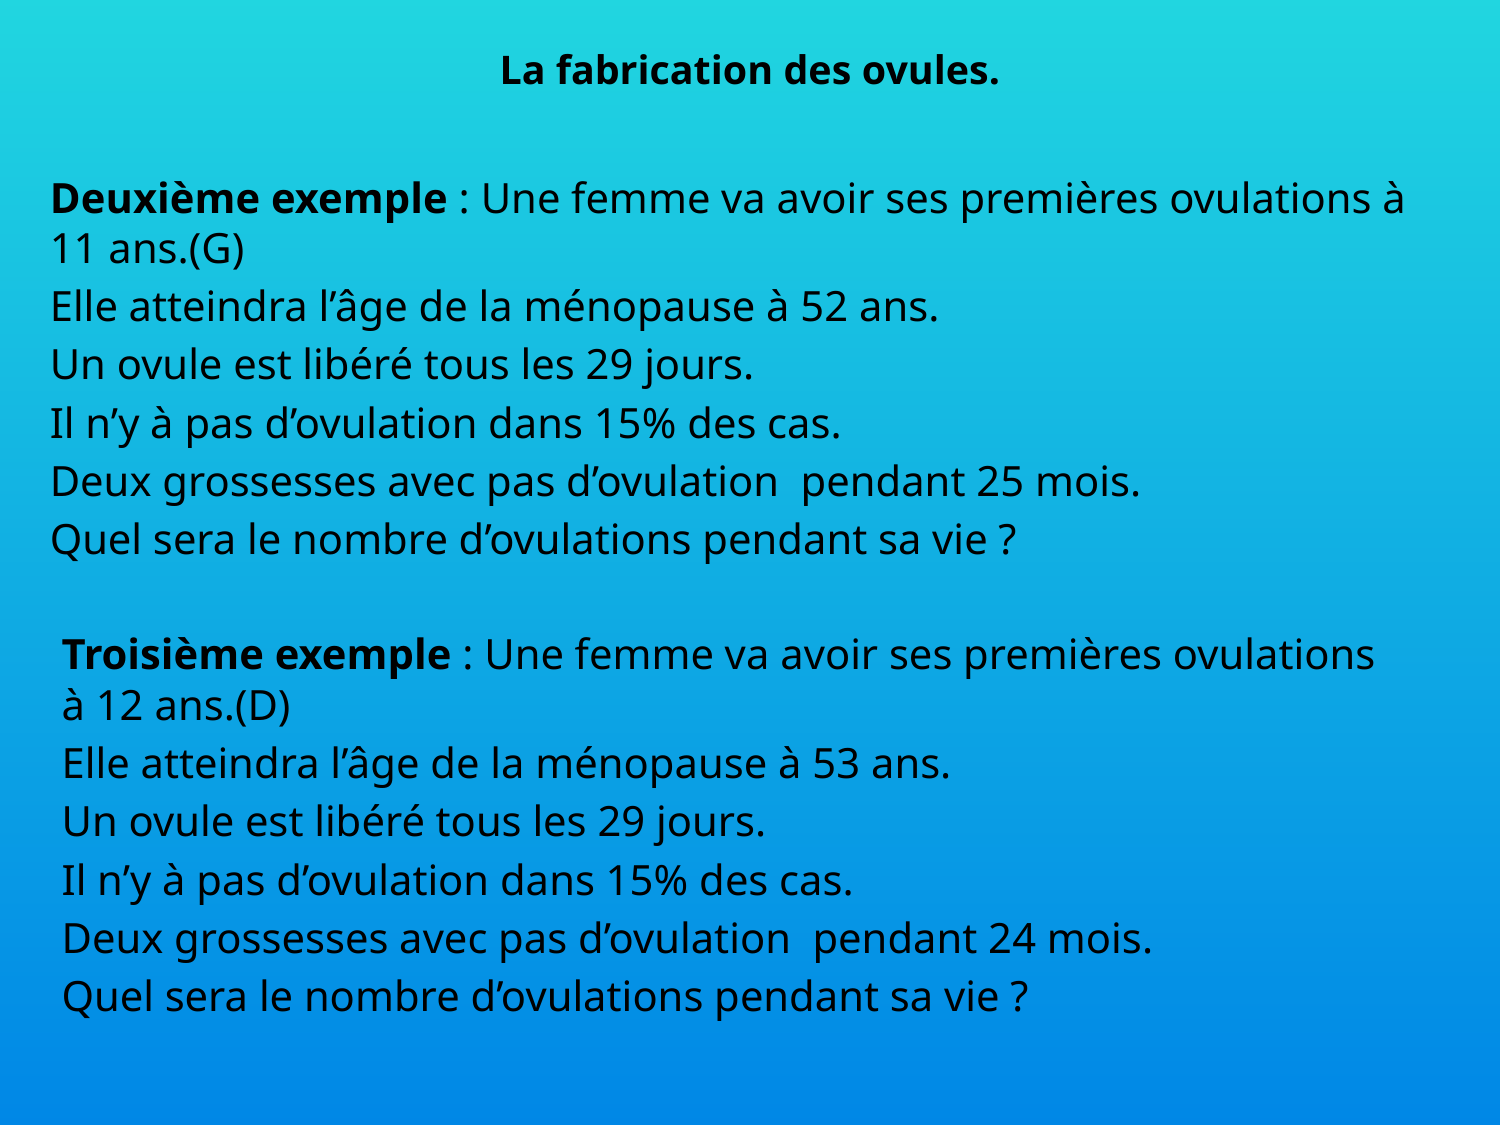

# La fabrication des ovules.
Deuxième exemple : Une femme va avoir ses premières ovulations à 11 ans.(G)
Elle atteindra l’âge de la ménopause à 52 ans.
Un ovule est libéré tous les 29 jours.
Il n’y à pas d’ovulation dans 15% des cas.
Deux grossesses avec pas d’ovulation pendant 25 mois.
Quel sera le nombre d’ovulations pendant sa vie ?
Troisième exemple : Une femme va avoir ses premières ovulations à 12 ans.(D)
Elle atteindra l’âge de la ménopause à 53 ans.
Un ovule est libéré tous les 29 jours.
Il n’y à pas d’ovulation dans 15% des cas.
Deux grossesses avec pas d’ovulation pendant 24 mois.
Quel sera le nombre d’ovulations pendant sa vie ?